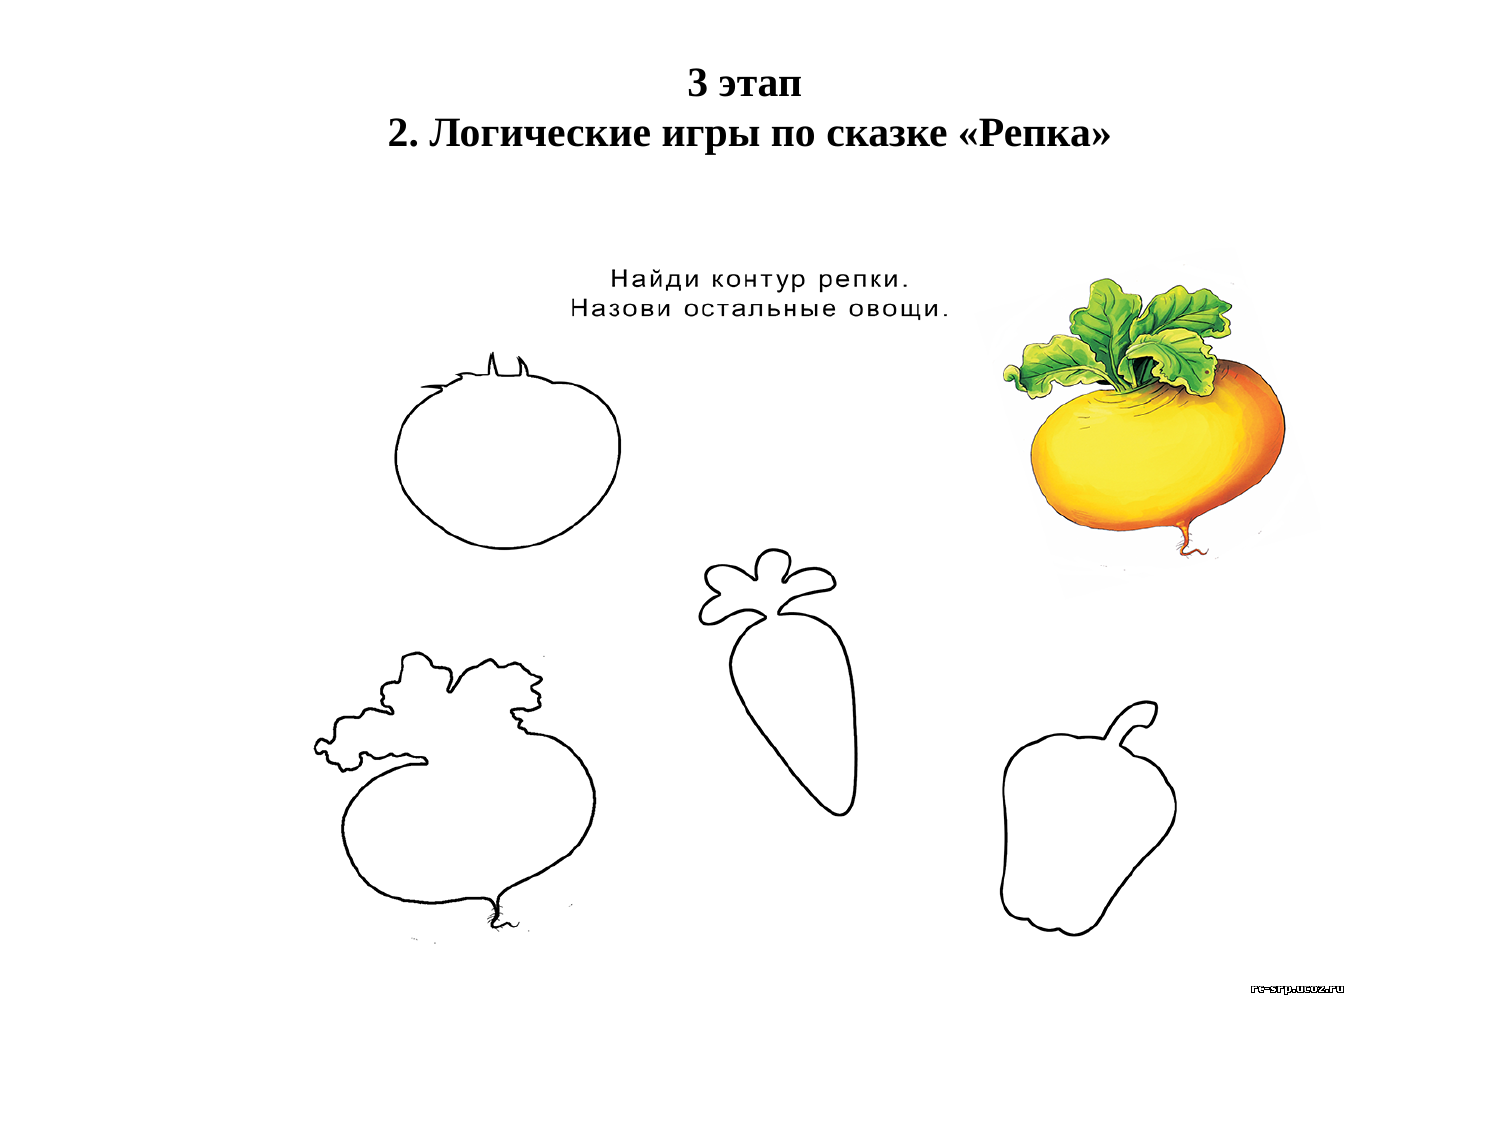

# 3 этап 2. Логические игры по сказке «Репка»